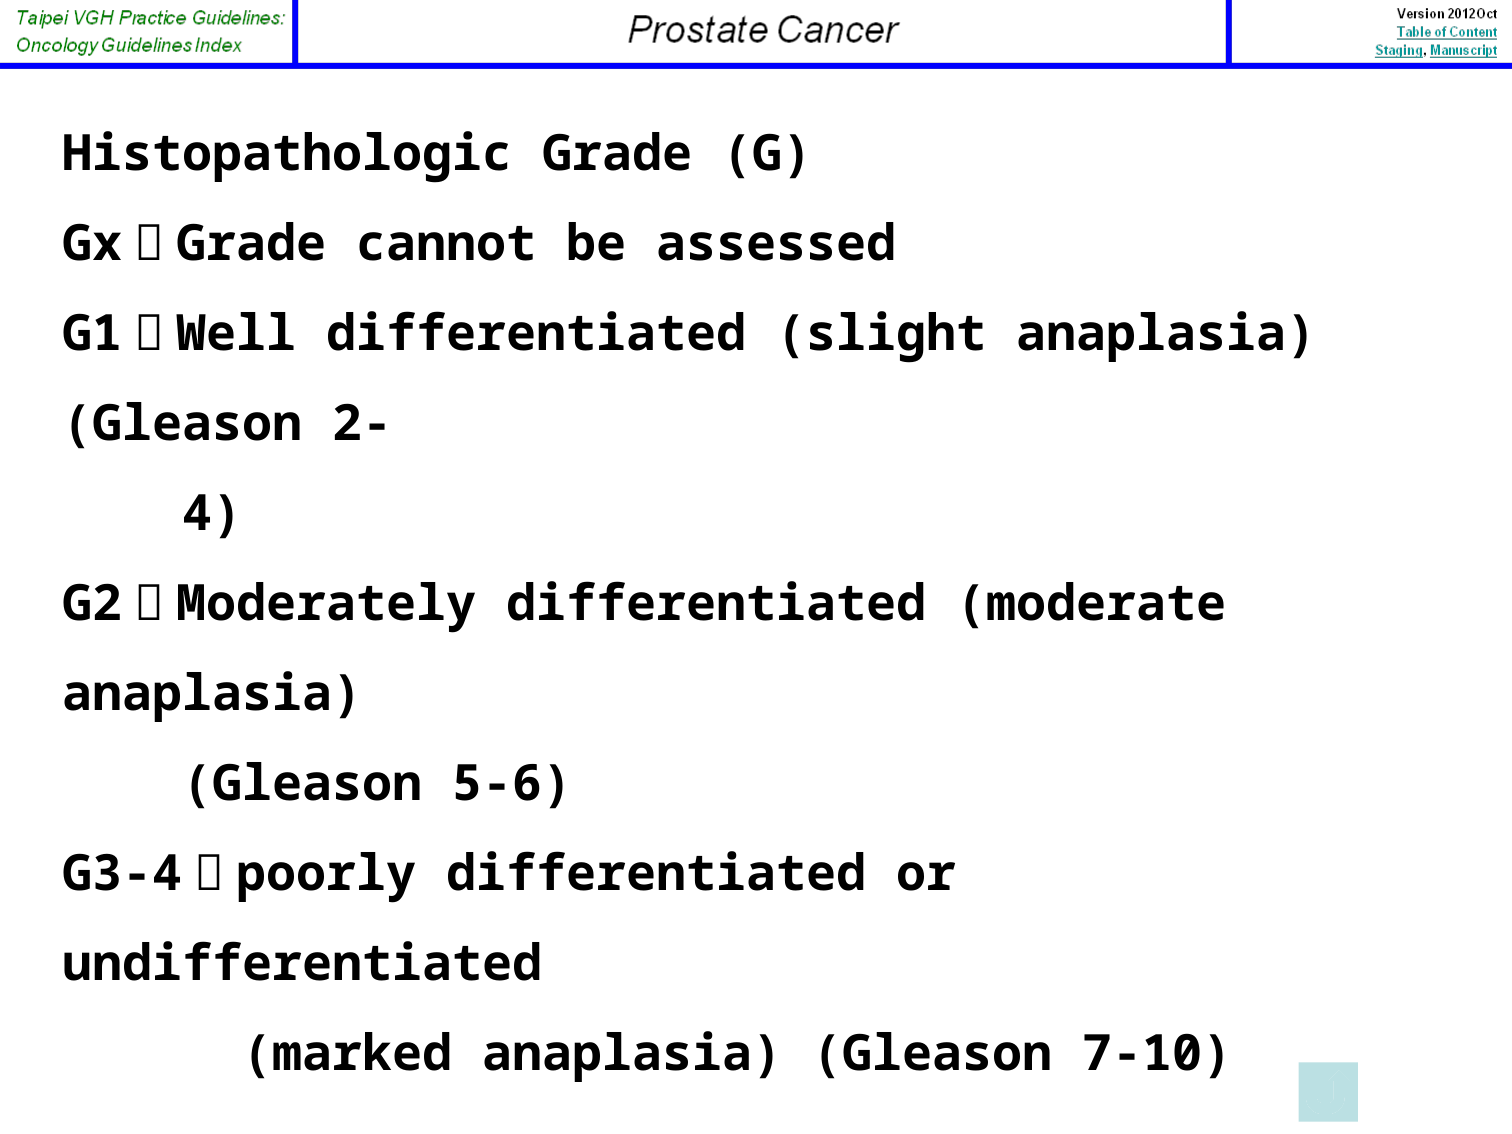

# Histopathologic Grade (G) Gx：Grade cannot be assessed G1：Well differentiated (slight anaplasia) (Gleason 2- 4) G2：Moderately differentiated (moderate anaplasia) (Gleason 5-6) G3-4：poorly differentiated or undifferentiated (marked anaplasia) (Gleason 7-10)